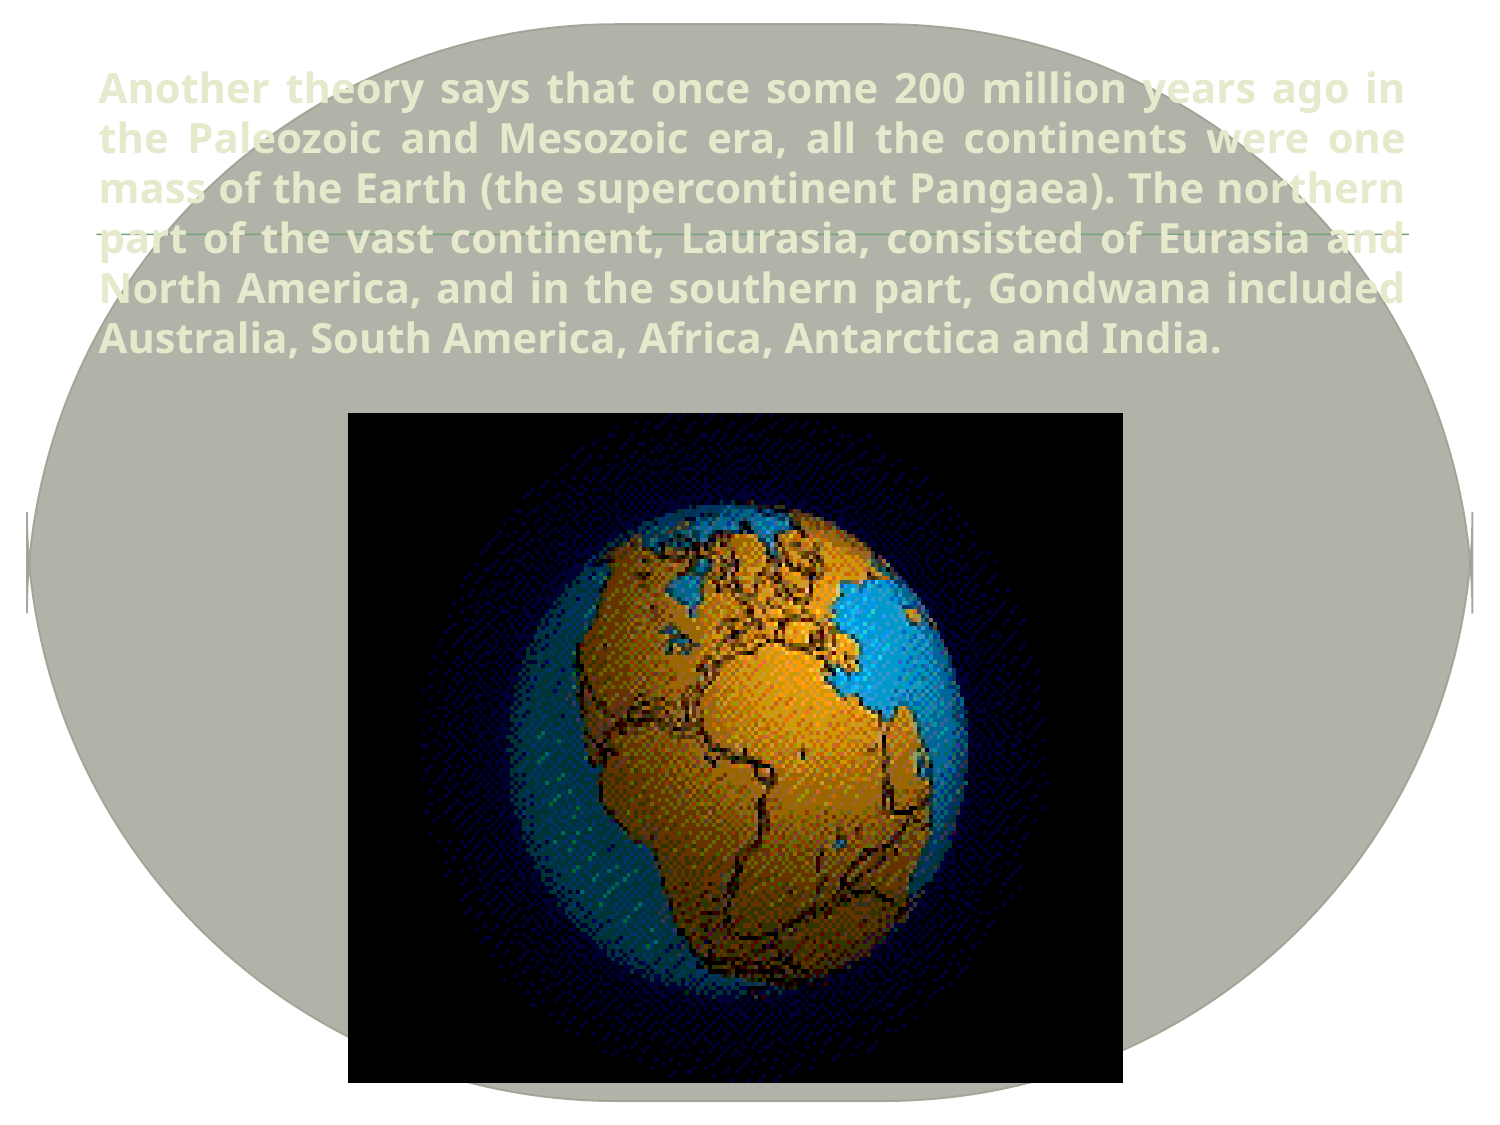

# Another theory says that once some 200 million years ago in the Paleozoic and Mesozoic era, all the continents were one mass of the Earth (the supercontinent Pangaea). The northern part of the vast continent, Laurasia, consisted of Eurasia and North America, and in the southern part, Gondwana included Australia, South America, Africa, Antarctica and India.